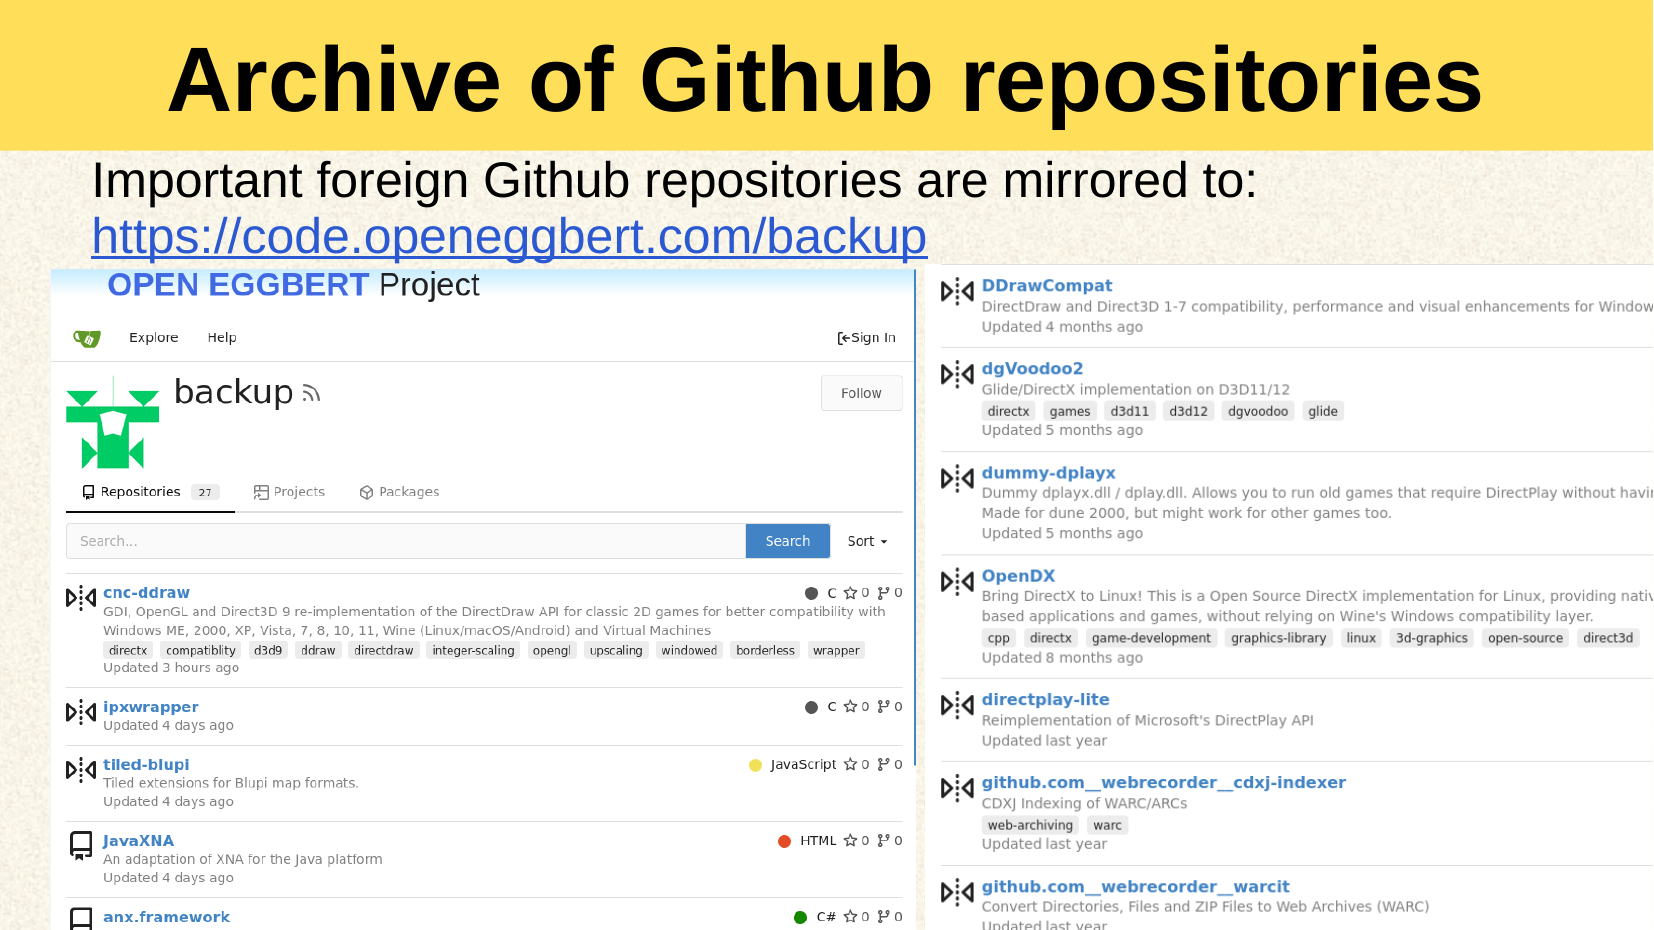

# Archive of Github repositories
Important foreign Github repositories are mirrored to:
https://code.openeggbert.com/backup
15